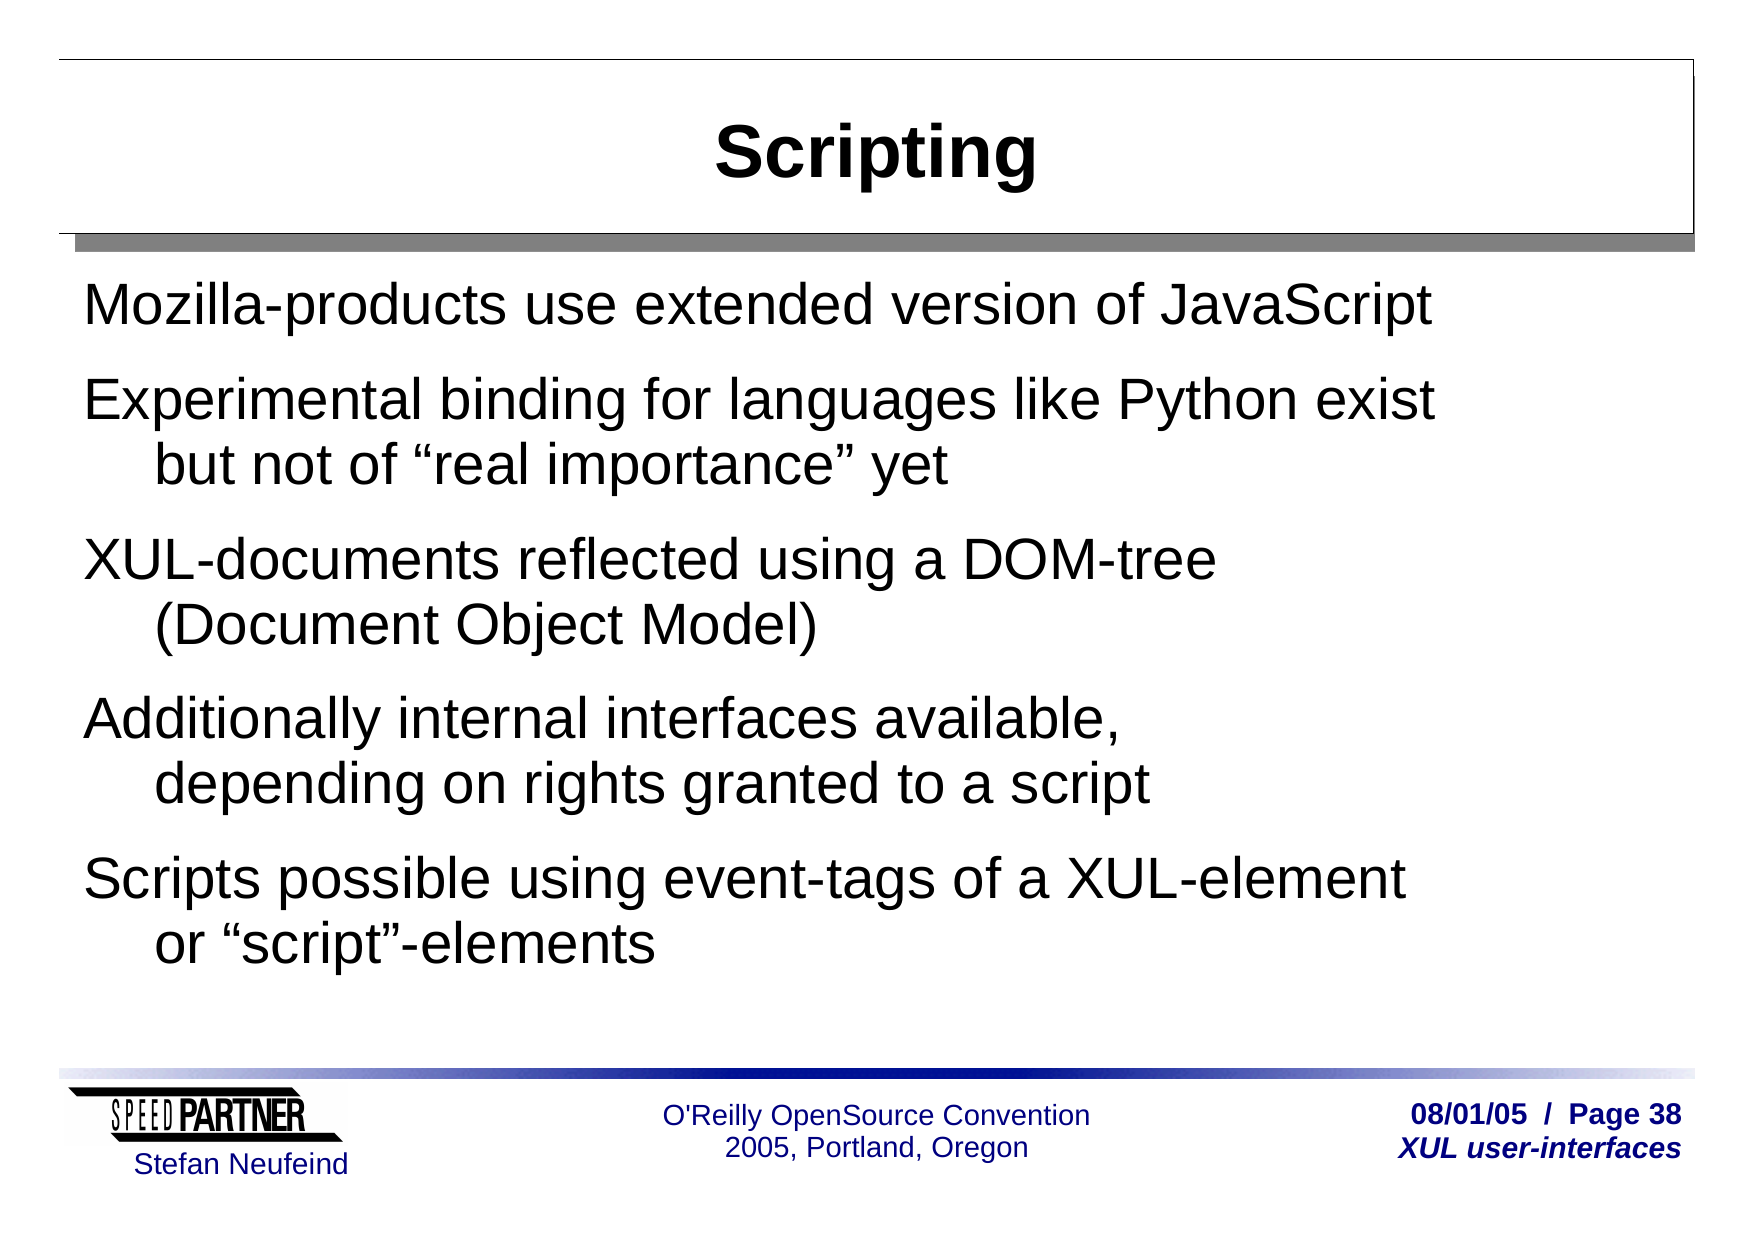

# Scripting
Mozilla-products use extended version of JavaScript
Experimental binding for languages like Python exist
but not of “real importance” yet
XUL-documents reflected using a DOM-tree
(Document Object Model)
Additionally internal interfaces available,
depending on rights granted to a script
Scripts possible using event-tags of a XUL-element
or “script”-elements